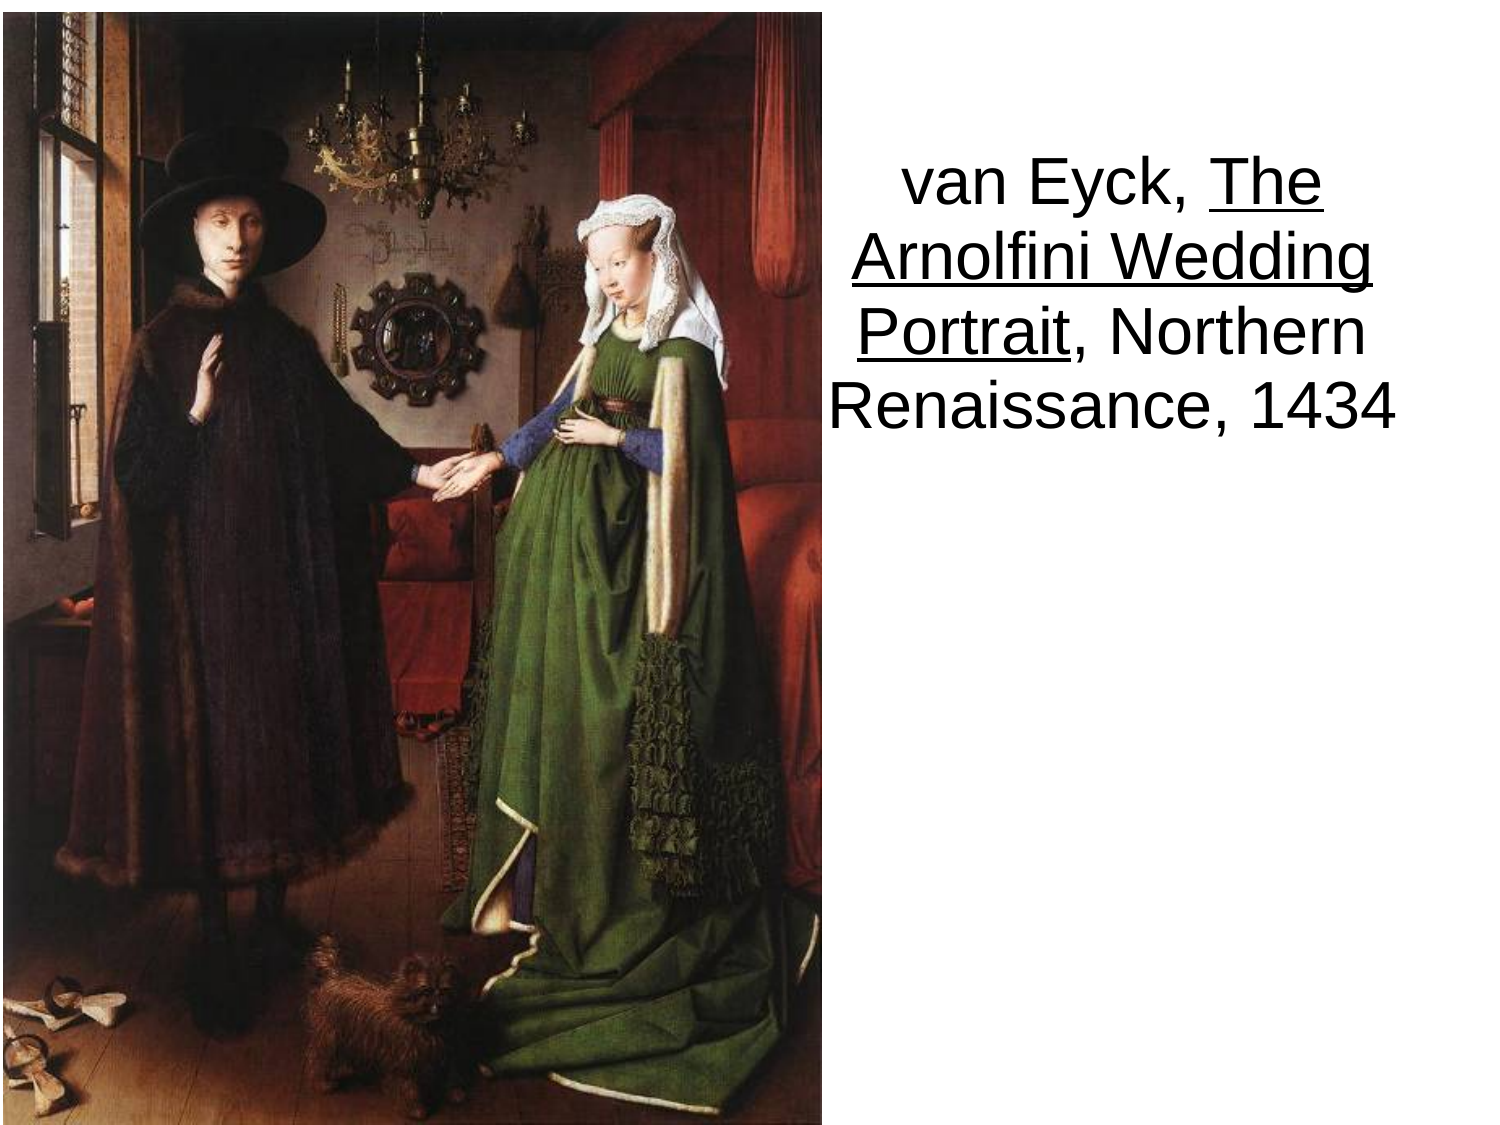

# van Eyck, The Arnolfini Wedding Portrait, Northern Renaissance, 1434